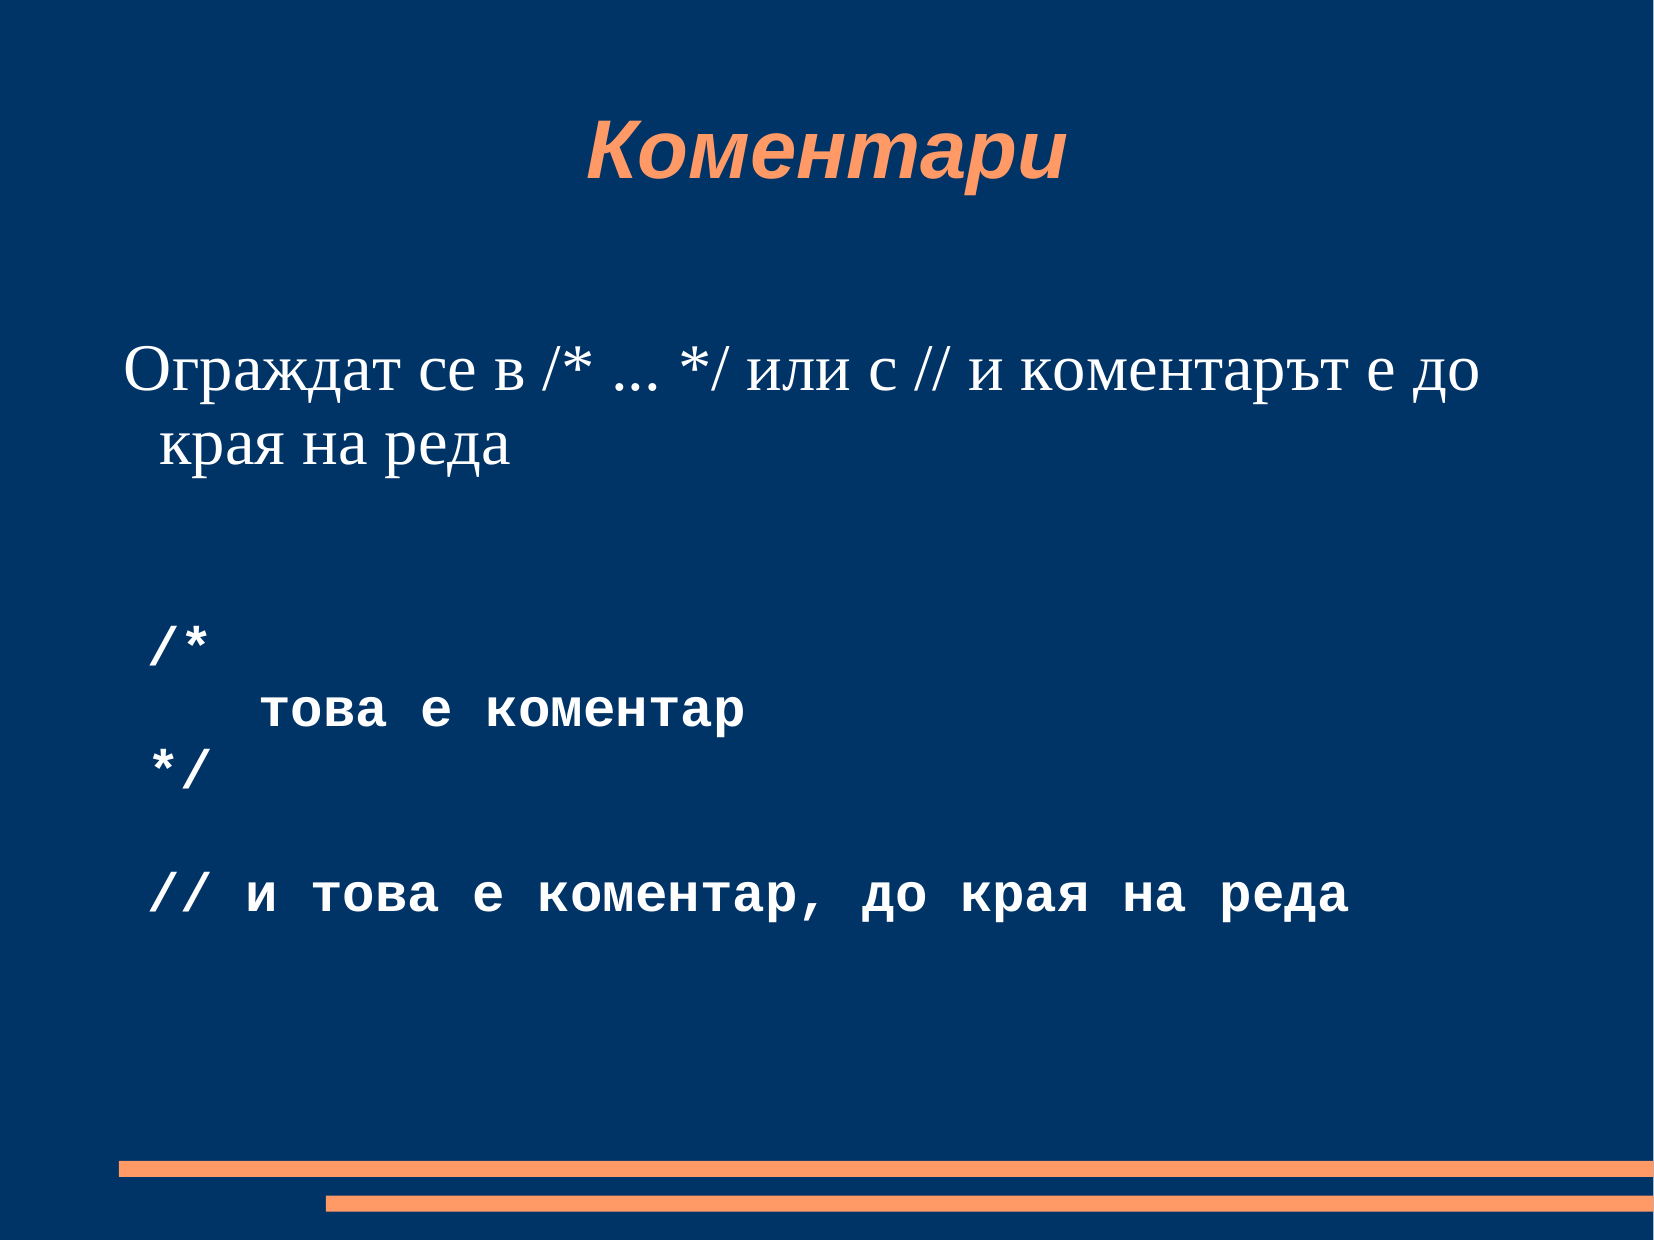

# Коментари
Ограждат се в /* ... */ или с // и коментарът е до края на реда
/*
	това е коментар
*/
// и това е коментар, до края на реда